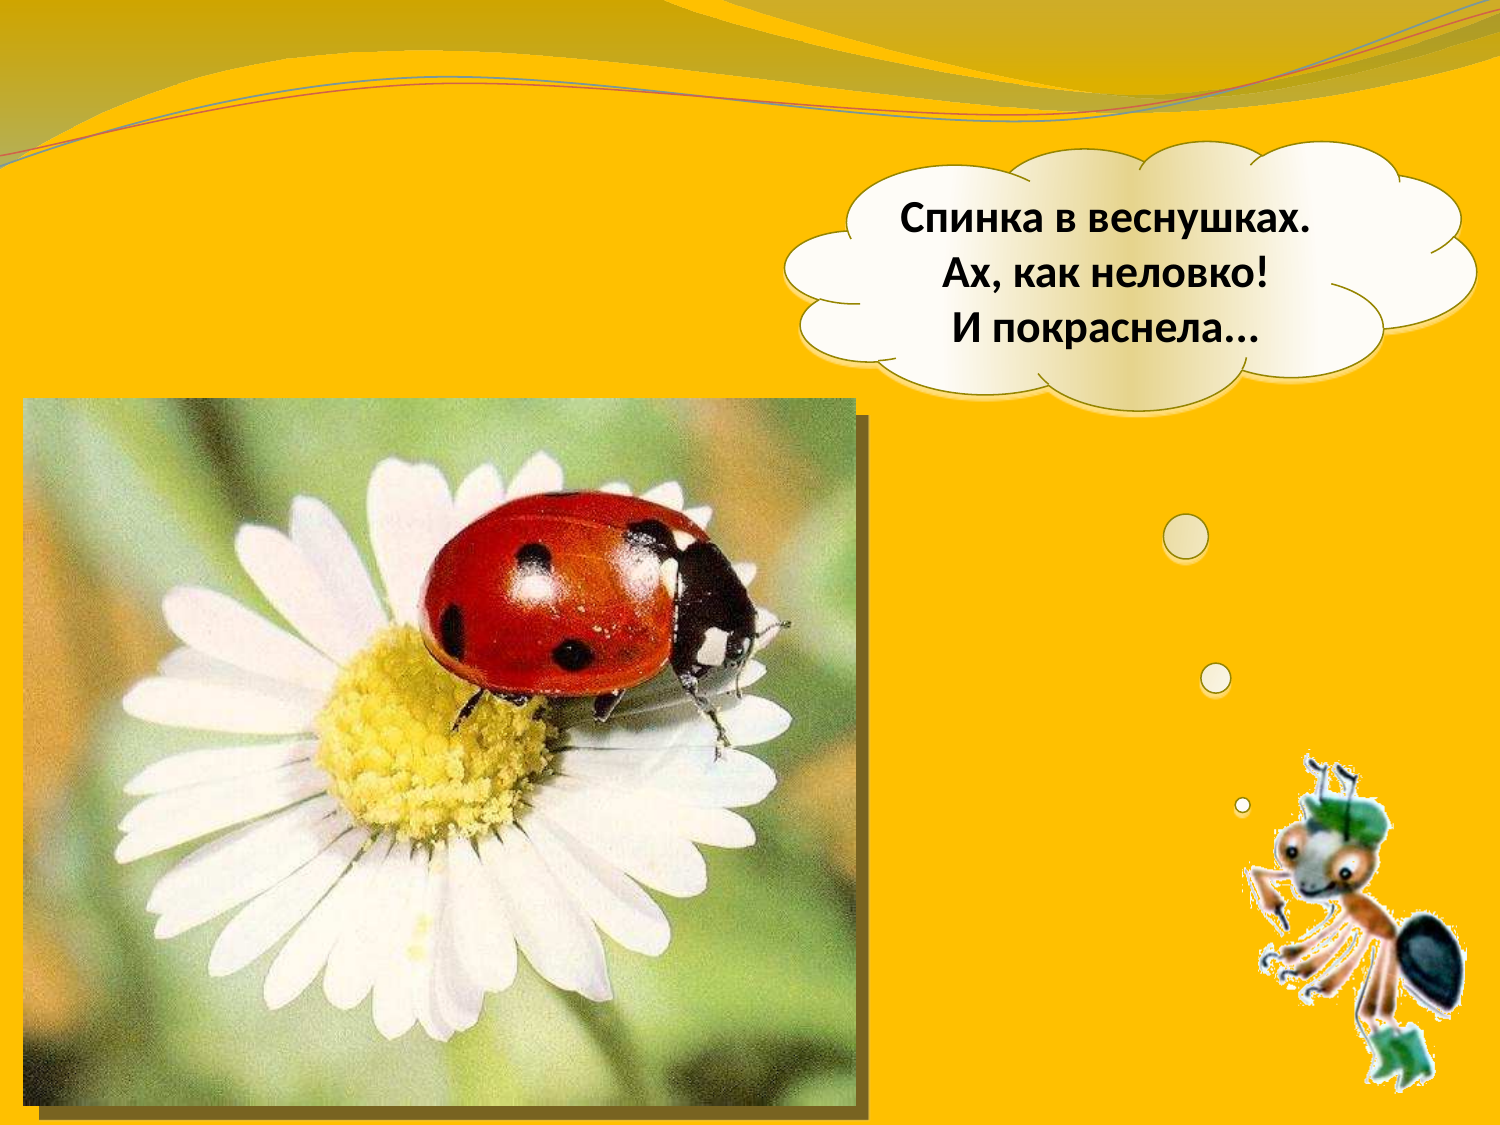

Спинка в веснушках.
Ах, как неловко!
И покраснела...